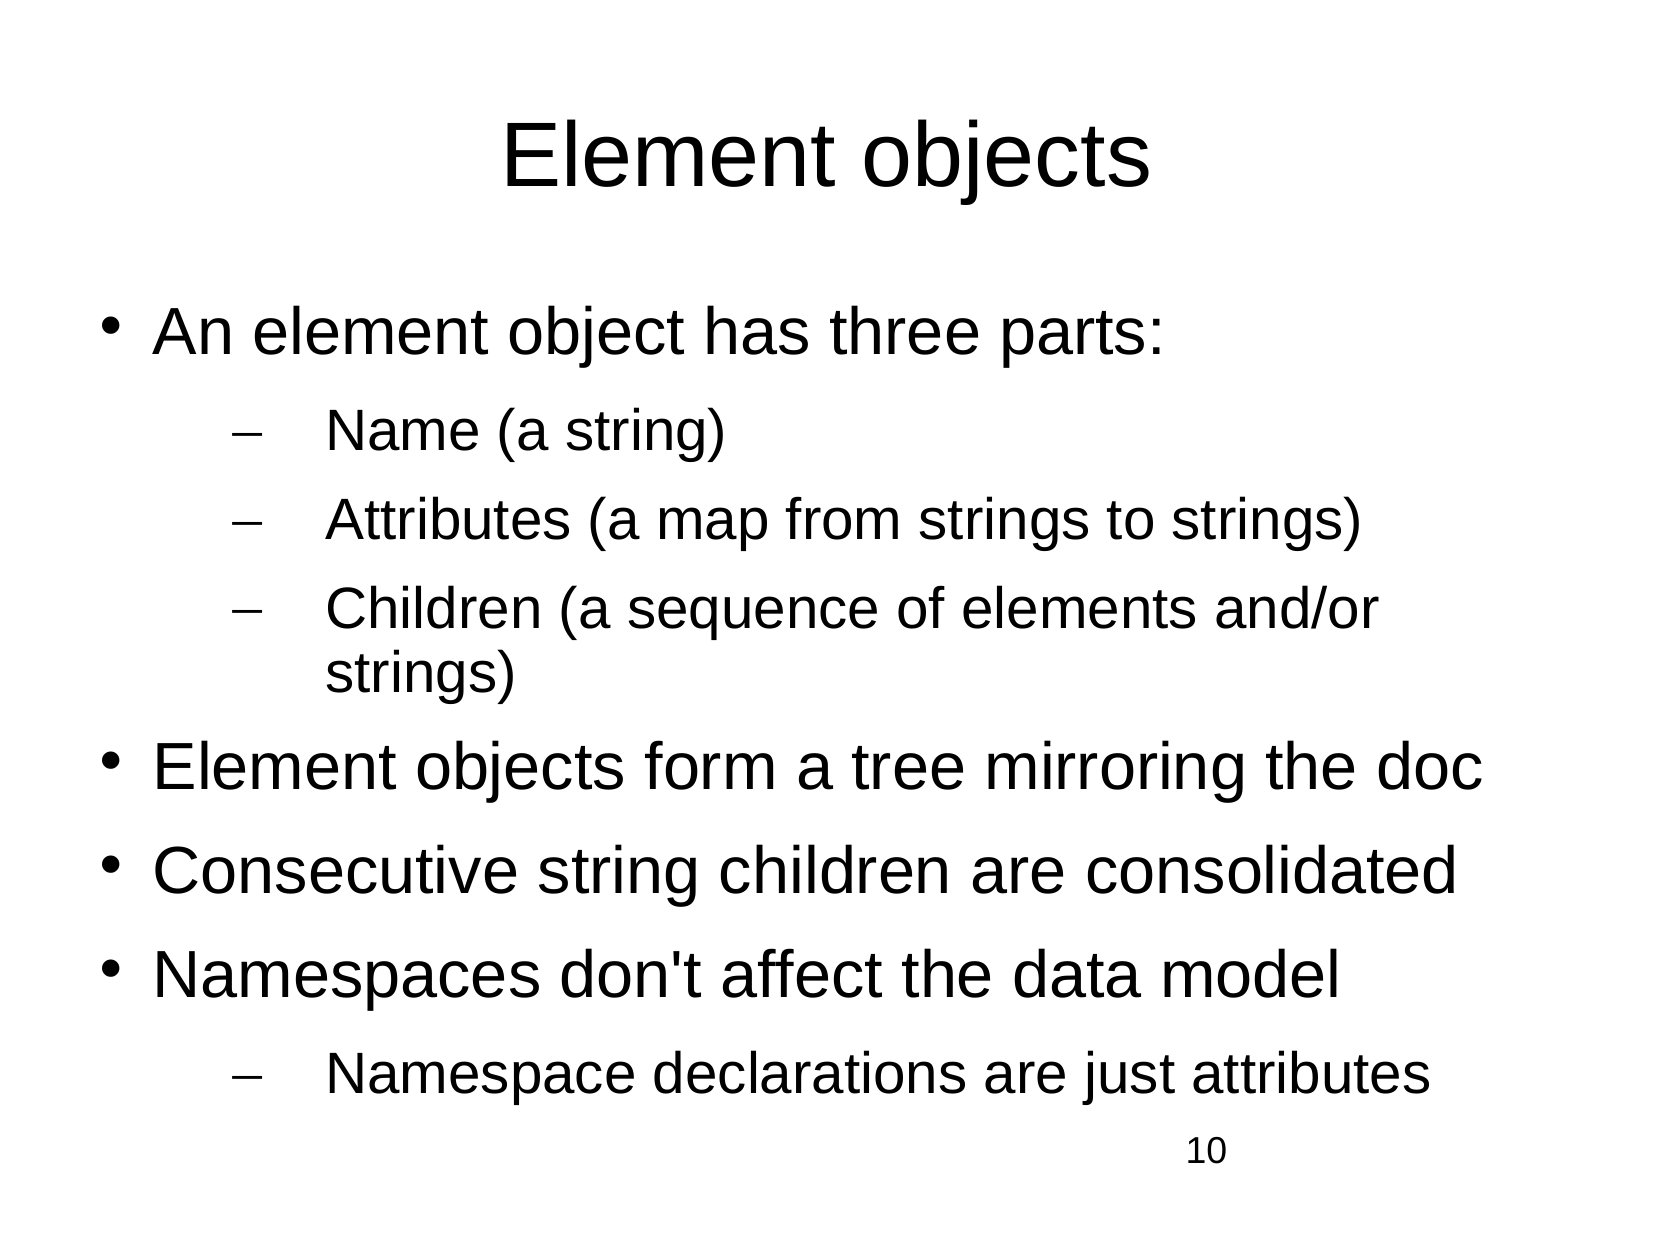

# Element objects
An element object has three parts:
Name (a string)
Attributes (a map from strings to strings)
Children (a sequence of elements and/or strings)
Element objects form a tree mirroring the doc
Consecutive string children are consolidated
Namespaces don't affect the data model
Namespace declarations are just attributes
10